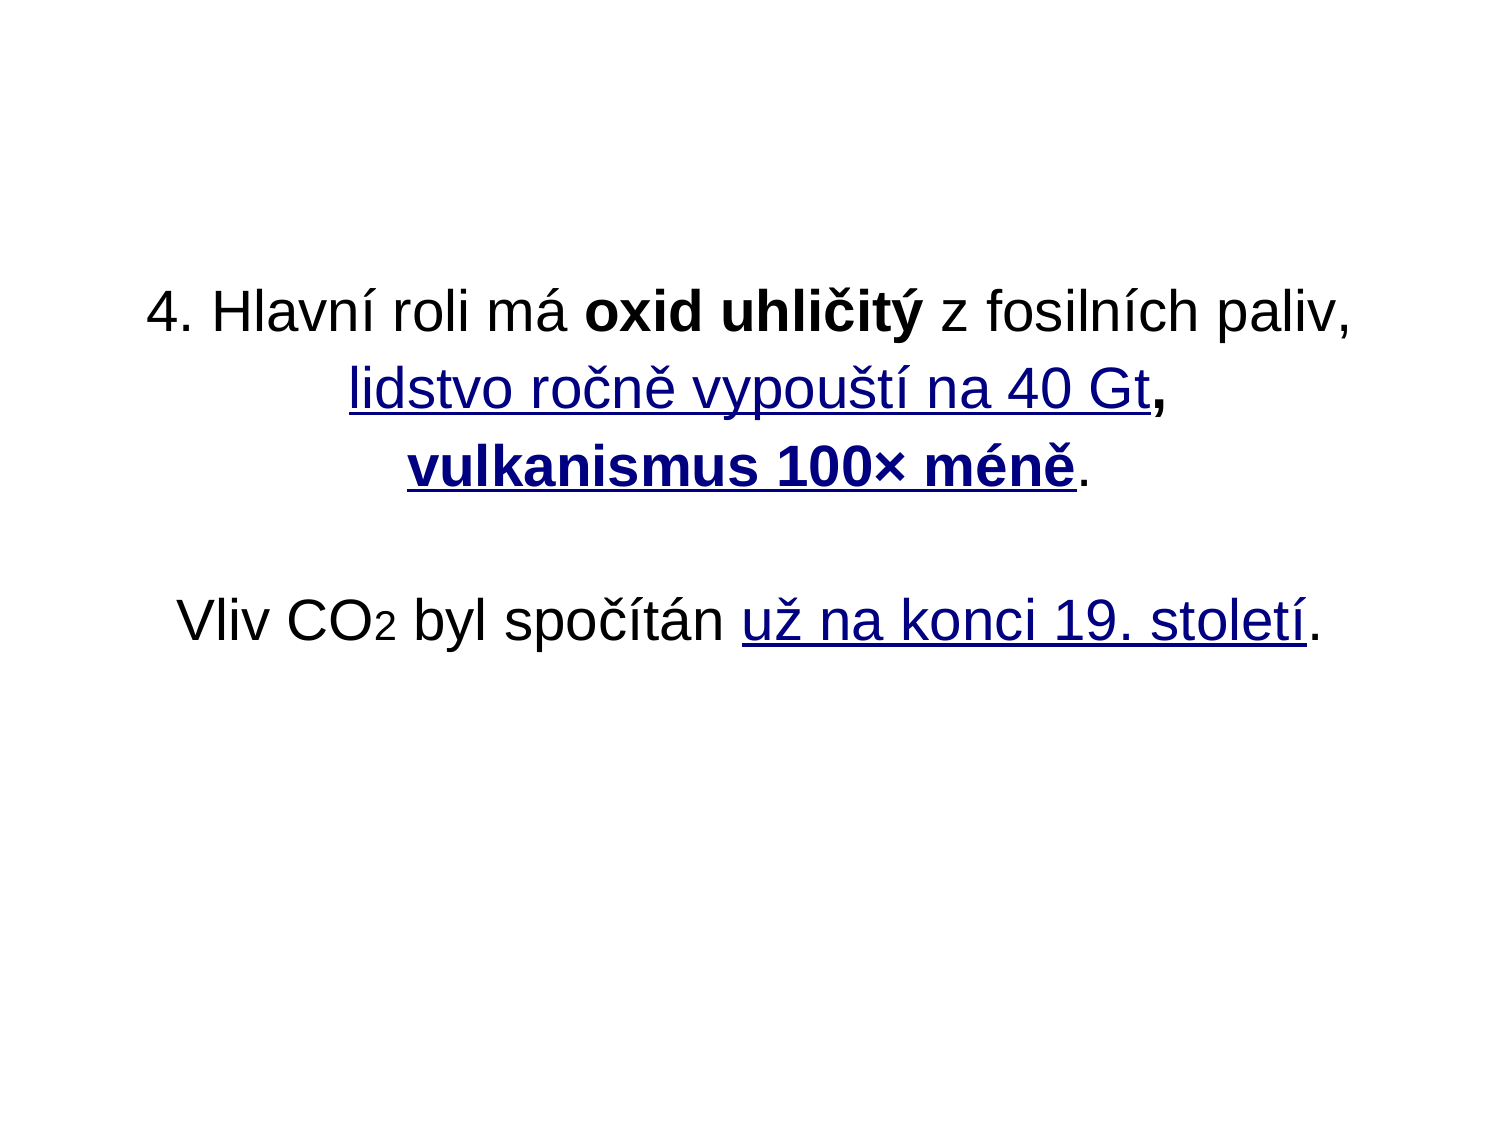

# 4. Hlavní roli má oxid uhličitý z fosilních paliv,
 lidstvo ročně vypouští na 40 Gt,
 vulkanismus 100× méně.
Vliv CO2 byl spočítán už na konci 19. století.